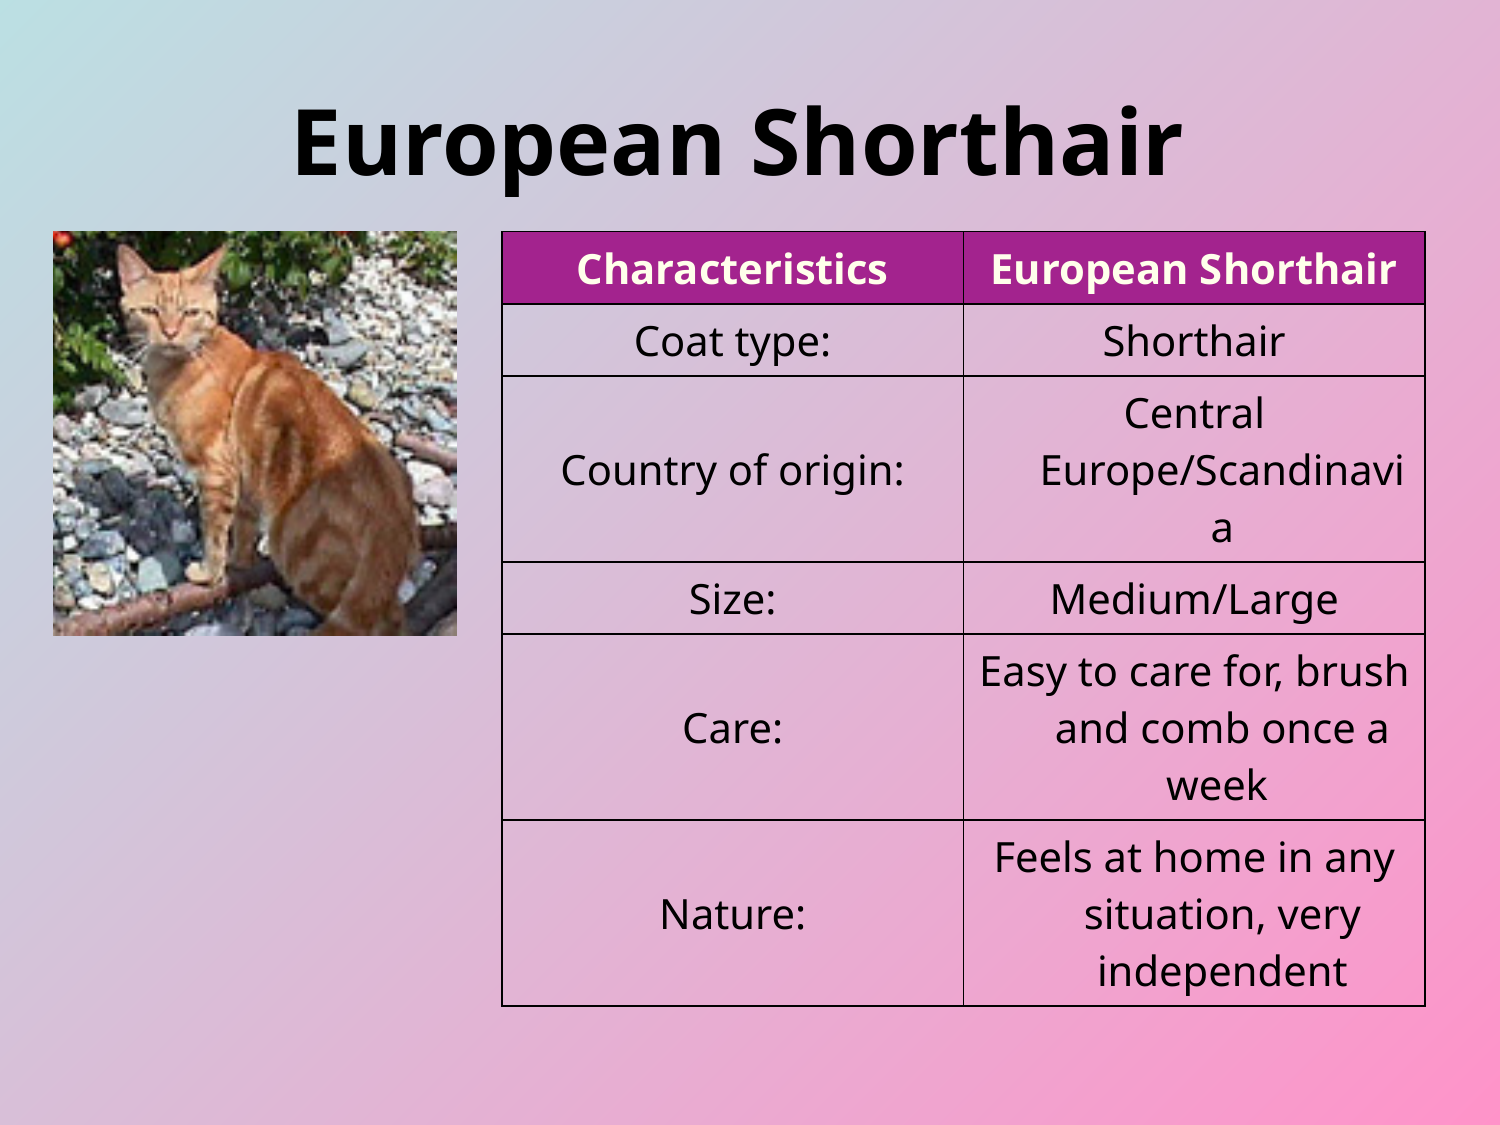

# European Shorthair
| Characteristics | European Shorthair |
| --- | --- |
| Coat type: | Shorthair |
| Country of origin: | Central Europe/Scandinavia |
| Size: | Medium/Large |
| Care: | Easy to care for, brush and comb once a week |
| Nature: | Feels at home in any situation, very independent |